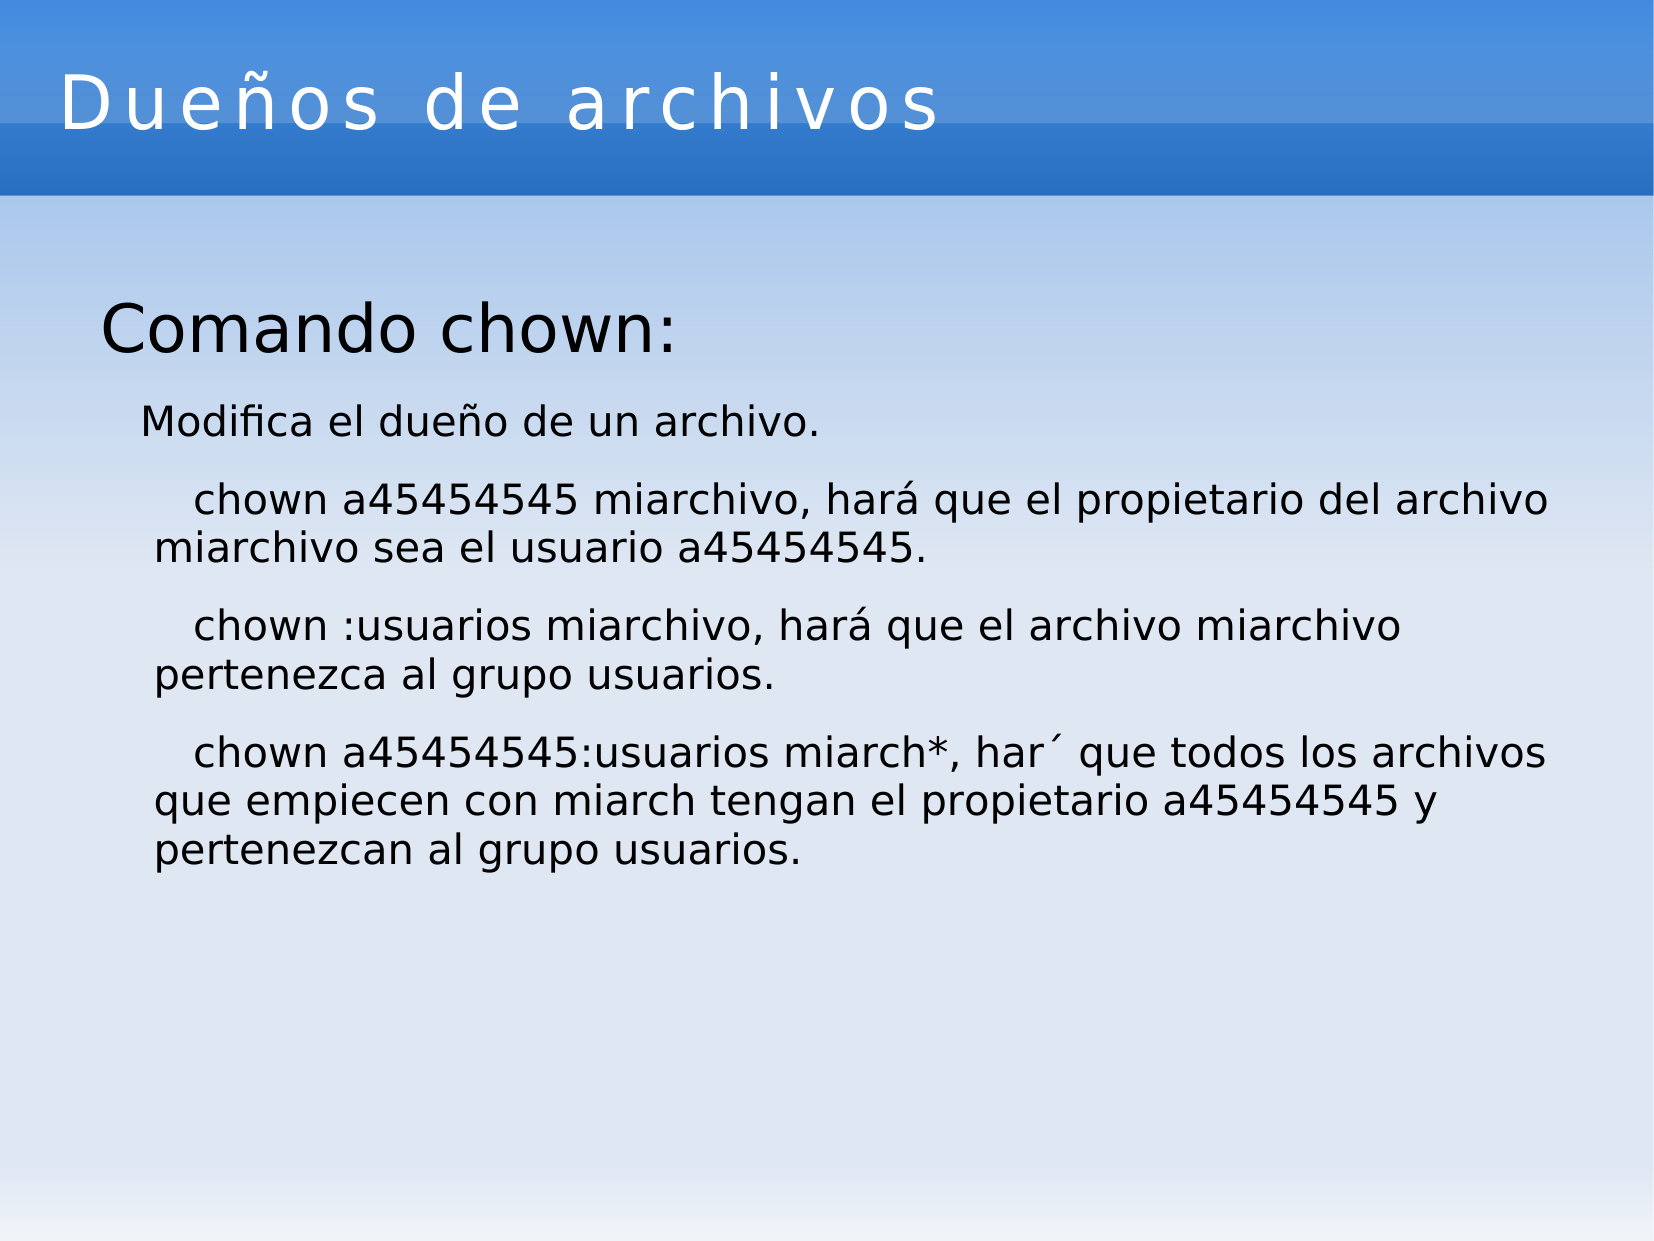

# Dueños de archivos
Comando chown:
 Modiﬁca el dueño de un archivo.
 chown a45454545 miarchivo, hará que el propietario del archivo miarchivo sea el usuario a45454545.
 chown :usuarios miarchivo, hará que el archivo miarchivo pertenezca al grupo usuarios.
 chown a45454545:usuarios miarch*, har´ que todos los archivos que empiecen con miarch tengan el propietario a45454545 y pertenezcan al grupo usuarios.